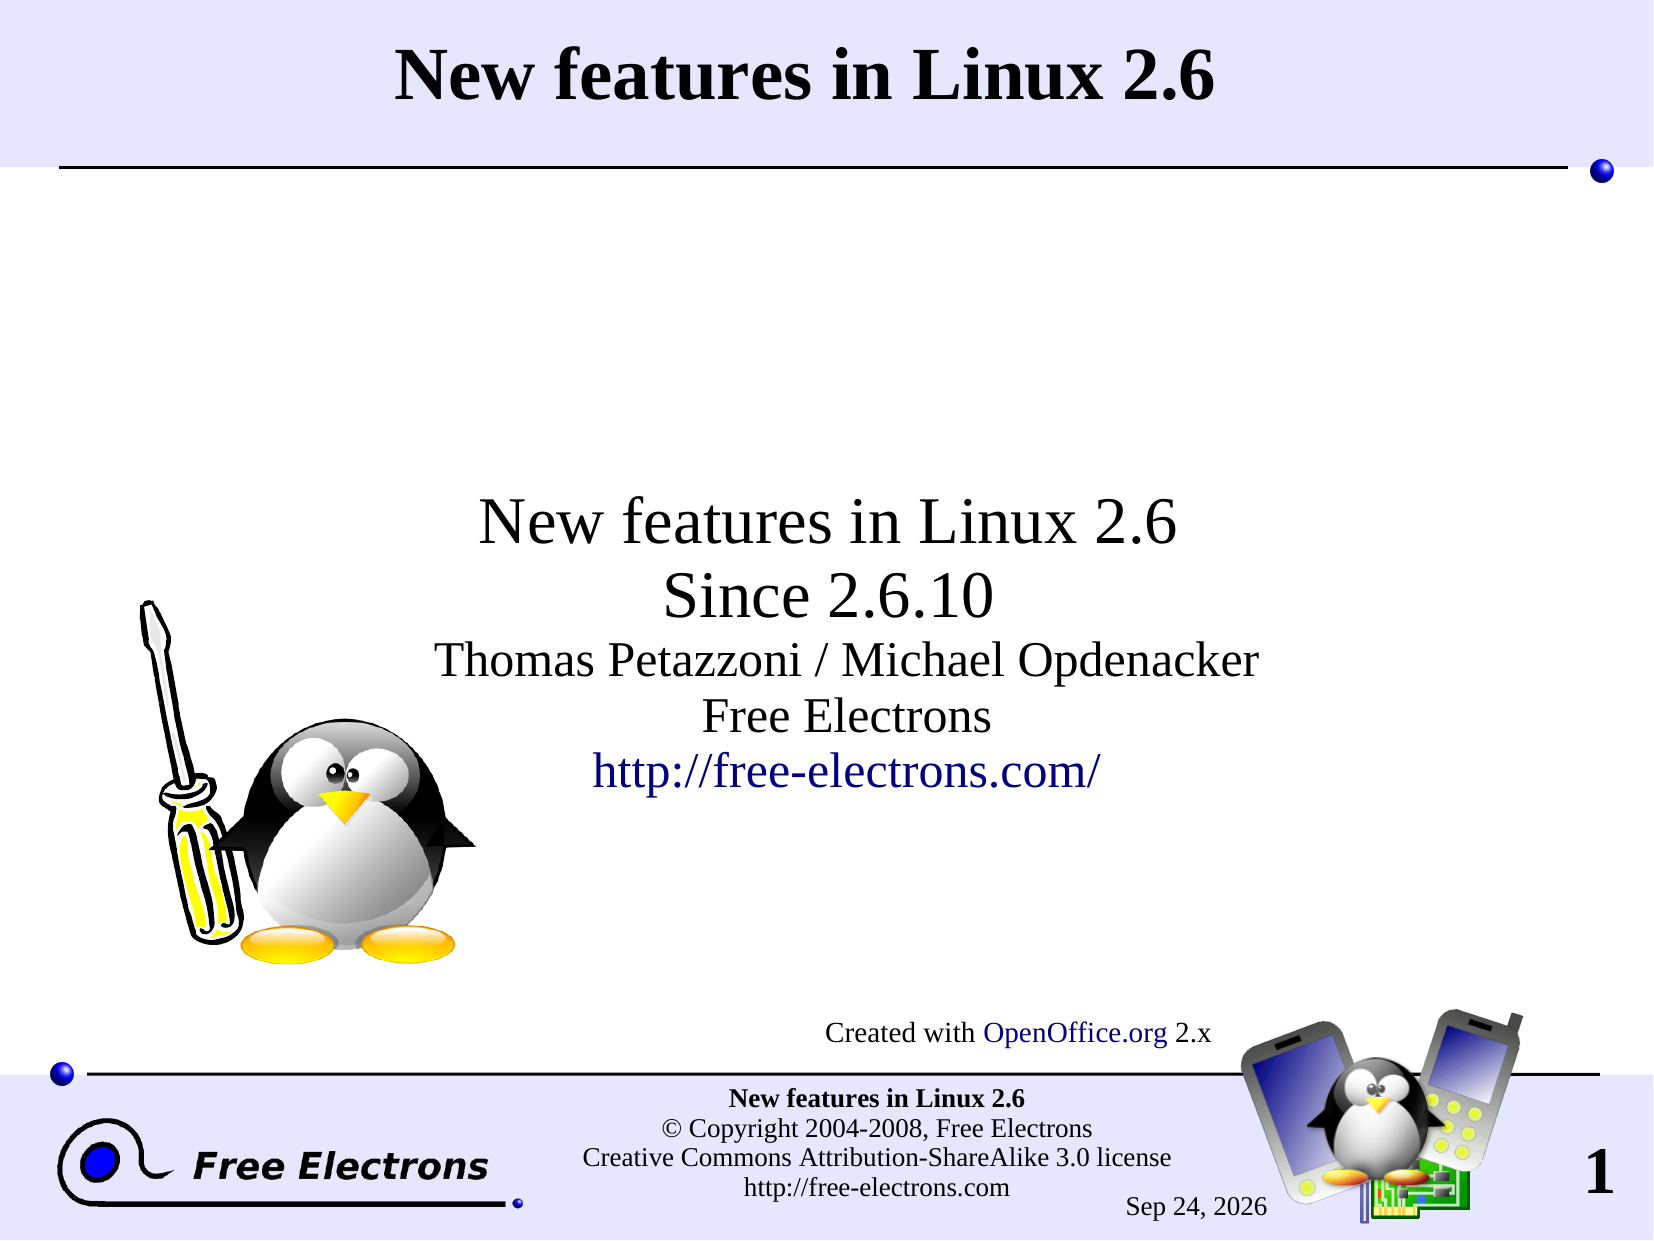

# New features in Linux 2.6
New features in Linux 2.6
Since 2.6.10
Thomas Petazzoni / Michael Opdenacker
Free Electrons
http://free-electrons.com/
Created with OpenOffice.org 2.x